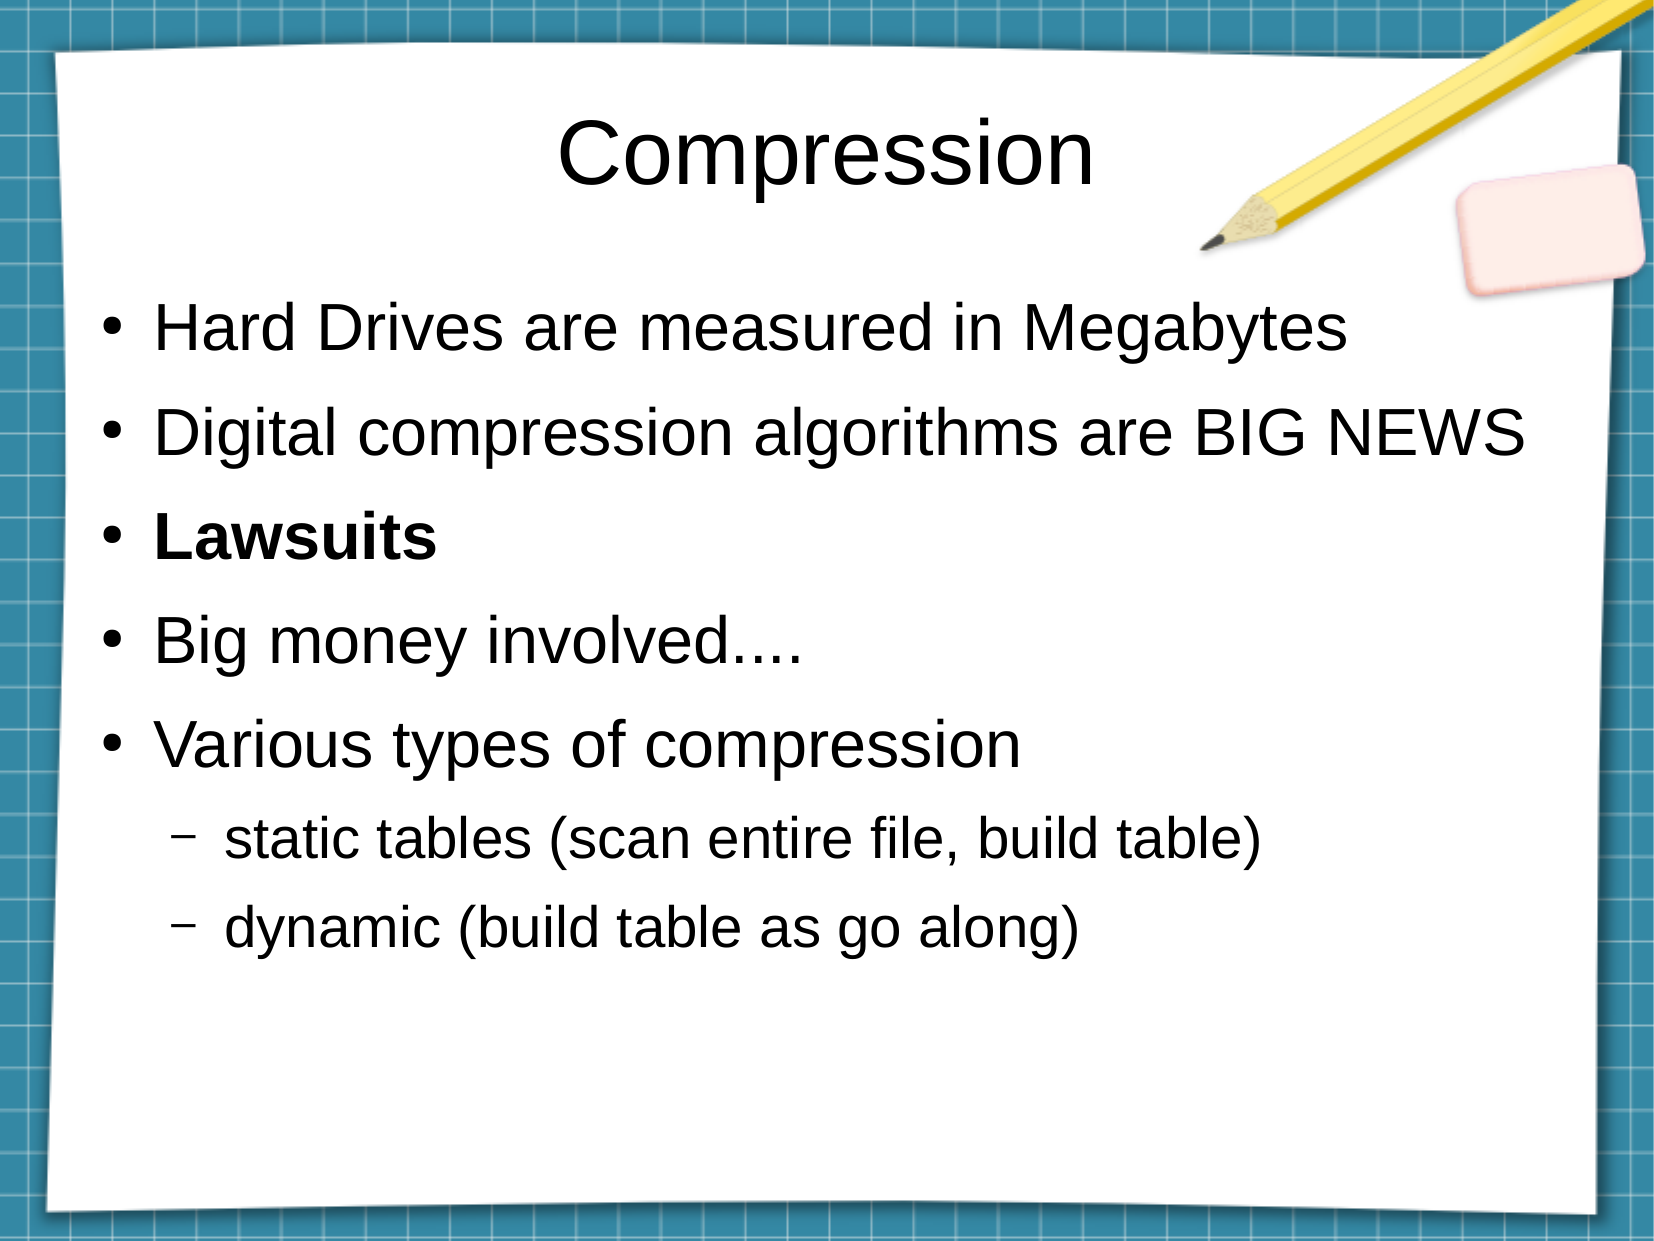

# Compression
Hard Drives are measured in Megabytes
Digital compression algorithms are BIG NEWS
Lawsuits
Big money involved....
Various types of compression
static tables (scan entire file, build table)
dynamic (build table as go along)